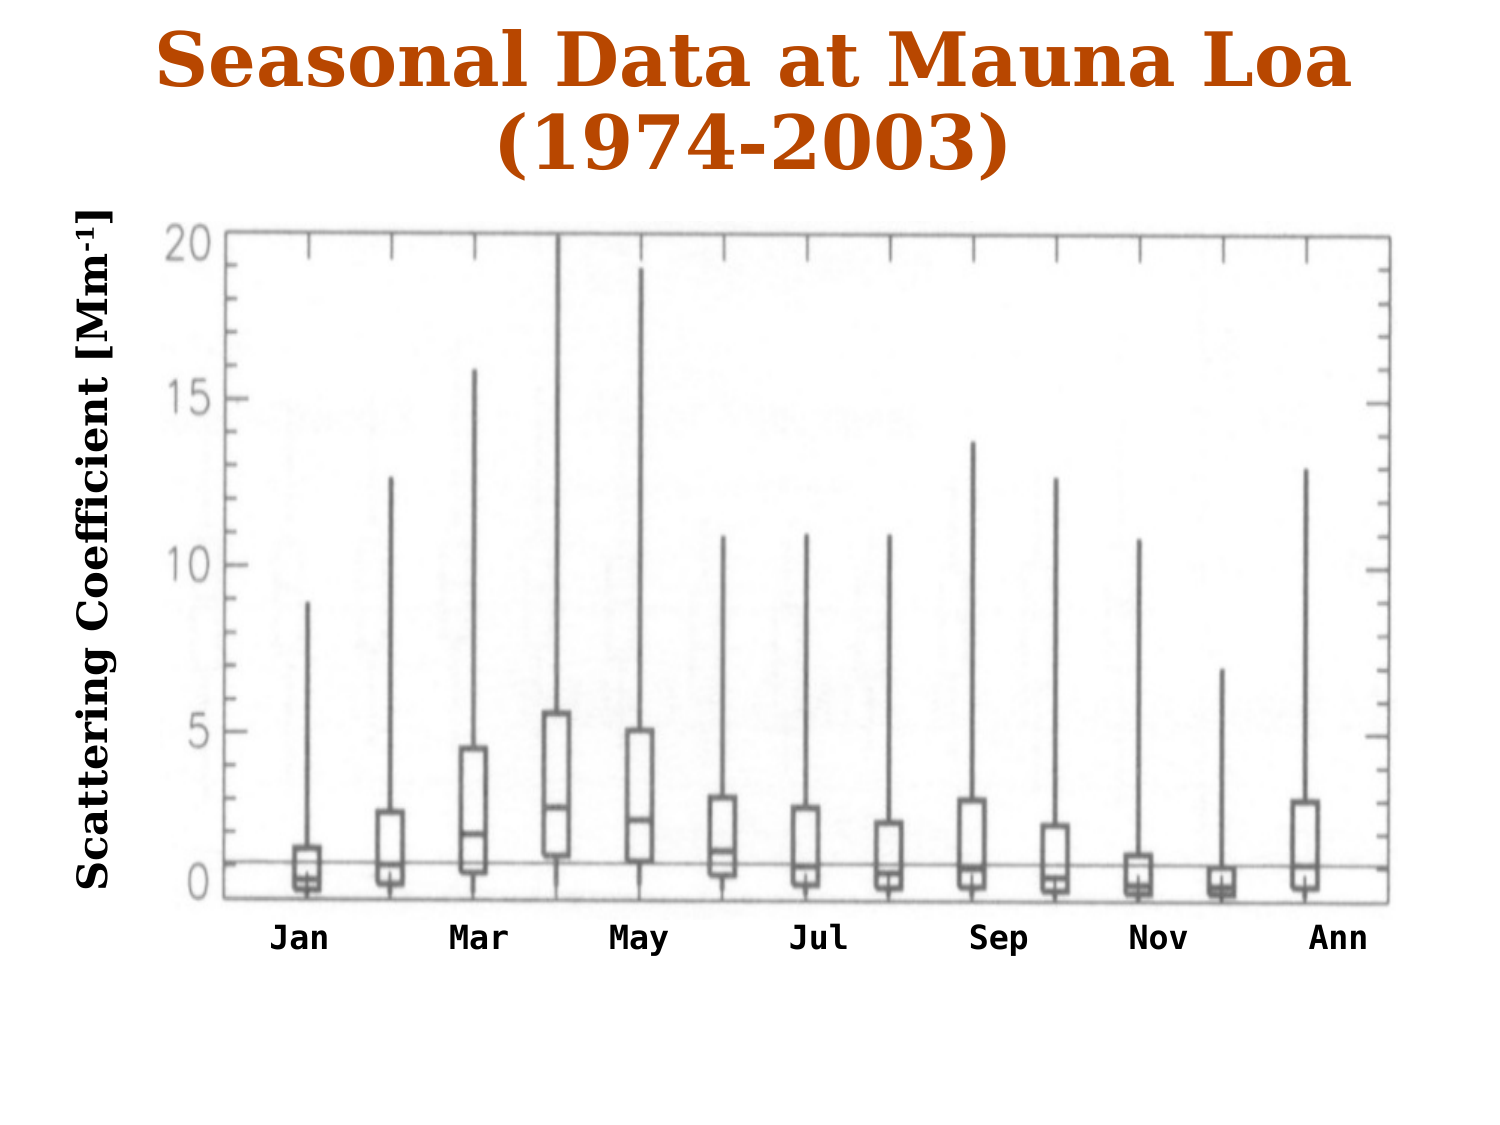

Seasonal Data at Mauna Loa
(1974-2003)
Scattering Coefficient [Mm-1]
Jan Mar May Jul Sep Nov Ann